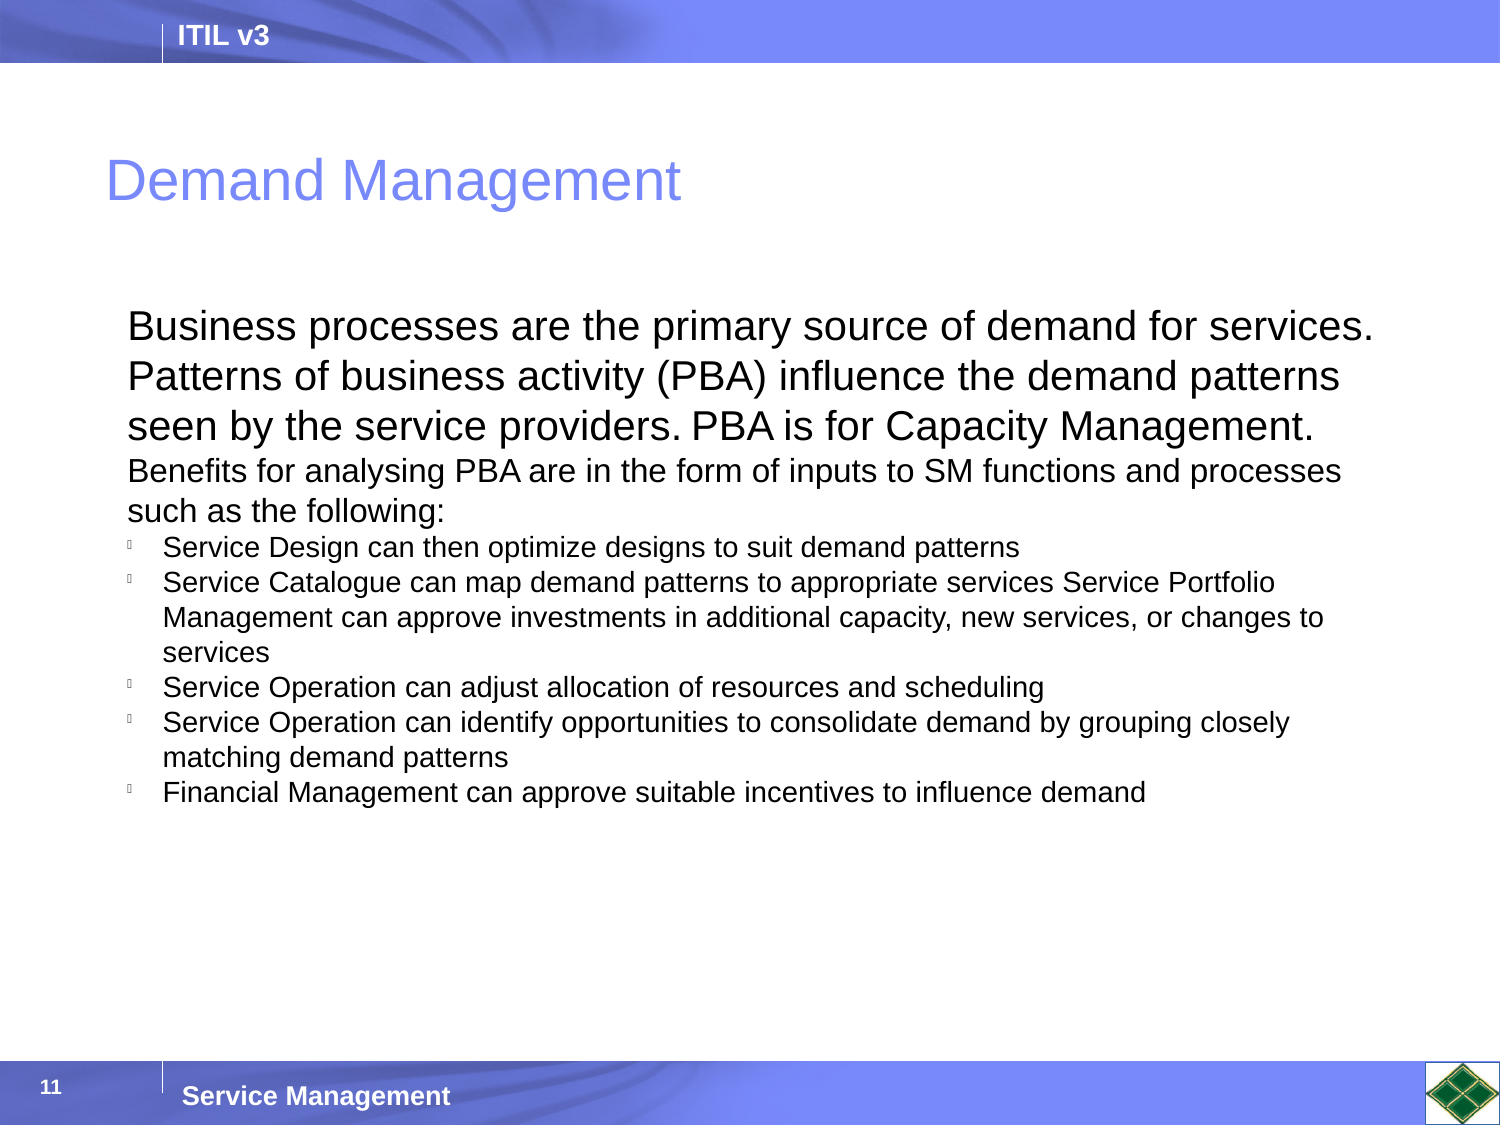

Demand Management
Business processes are the primary source of demand for services. Patterns of business activity (PBA) influence the demand patterns seen by the service providers. PBA is for Capacity Management.
Benefits for analysing PBA are in the form of inputs to SM functions and processes such as the following:
Service Design can then optimize designs to suit demand patterns
Service Catalogue can map demand patterns to appropriate services Service Portfolio Management can approve investments in additional capacity, new services, or changes to services
Service Operation can adjust allocation of resources and scheduling
Service Operation can identify opportunities to consolidate demand by grouping closely matching demand patterns
Financial Management can approve suitable incentives to influence demand